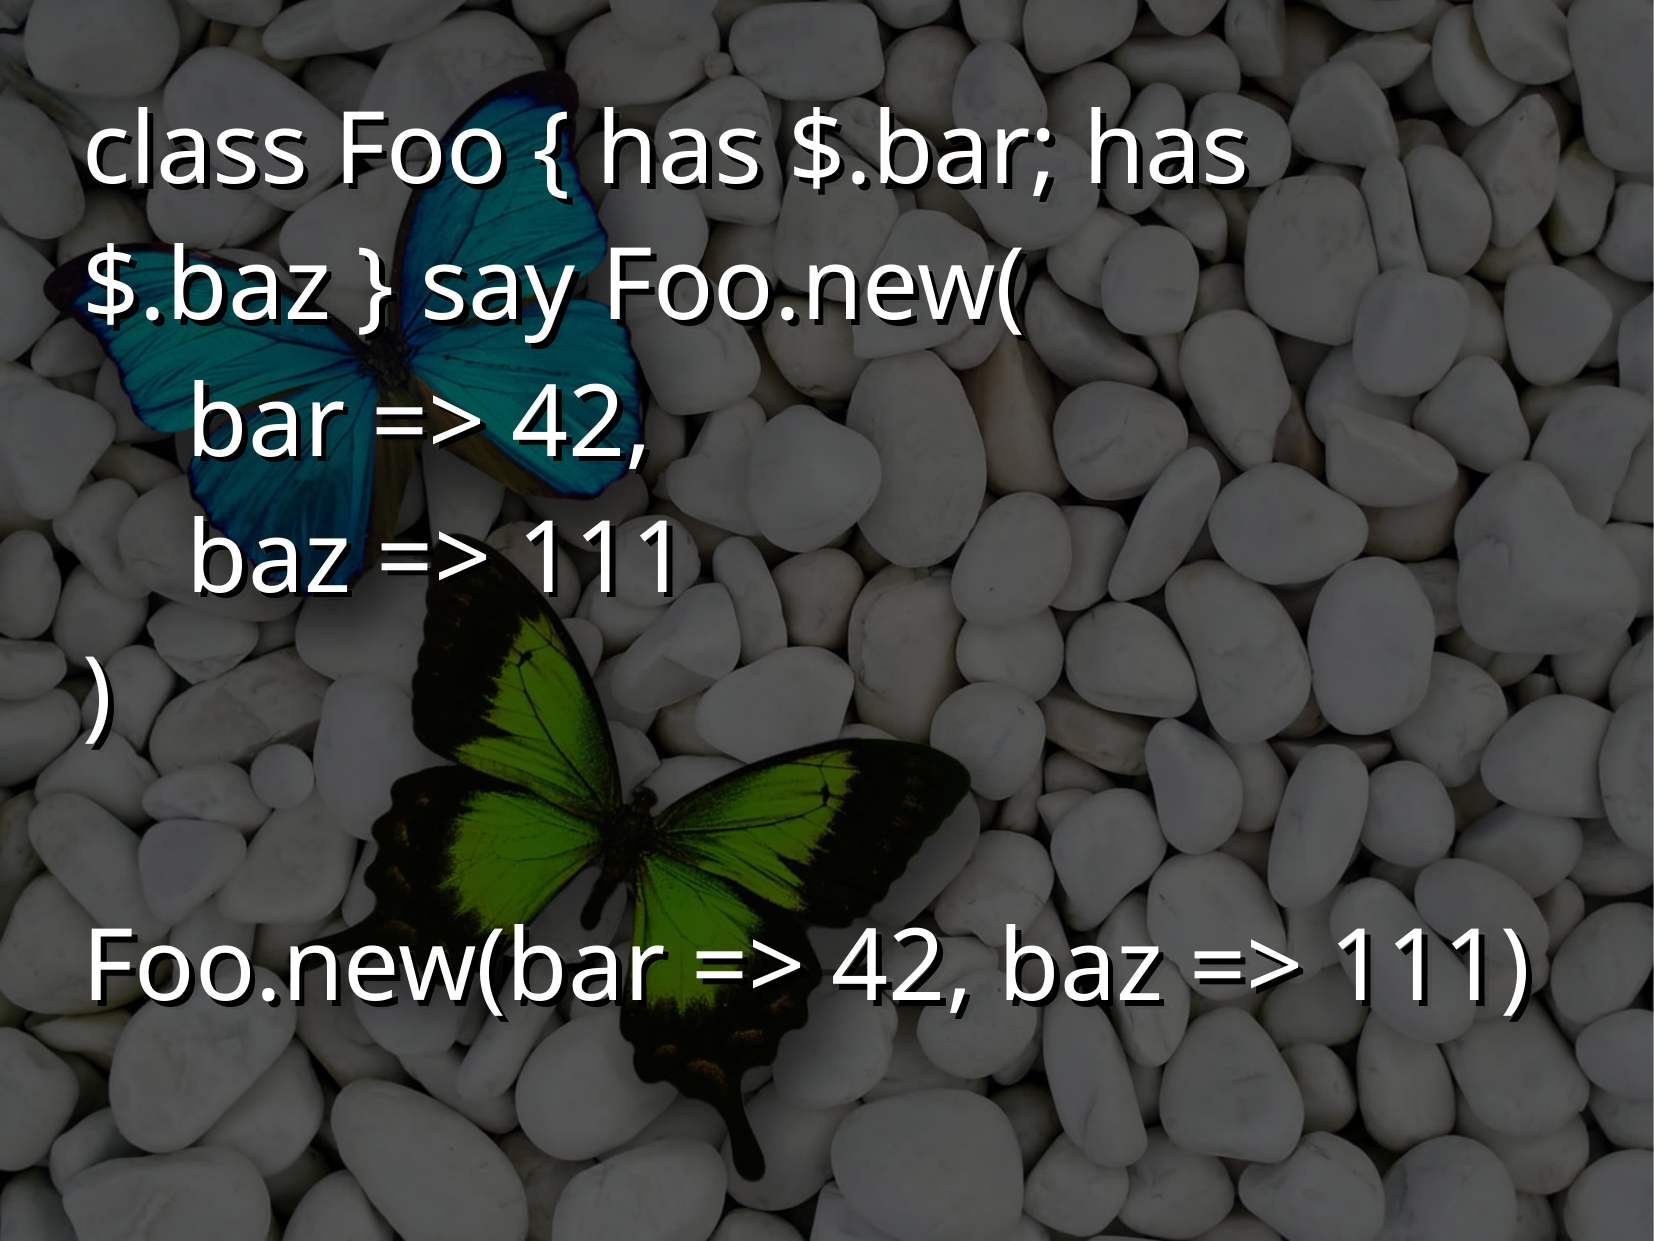

#
class Foo { has $.bar; has $.baz } say Foo.new(
 bar => 42,
 baz => 111
)
Foo.new(bar => 42, baz => 111)